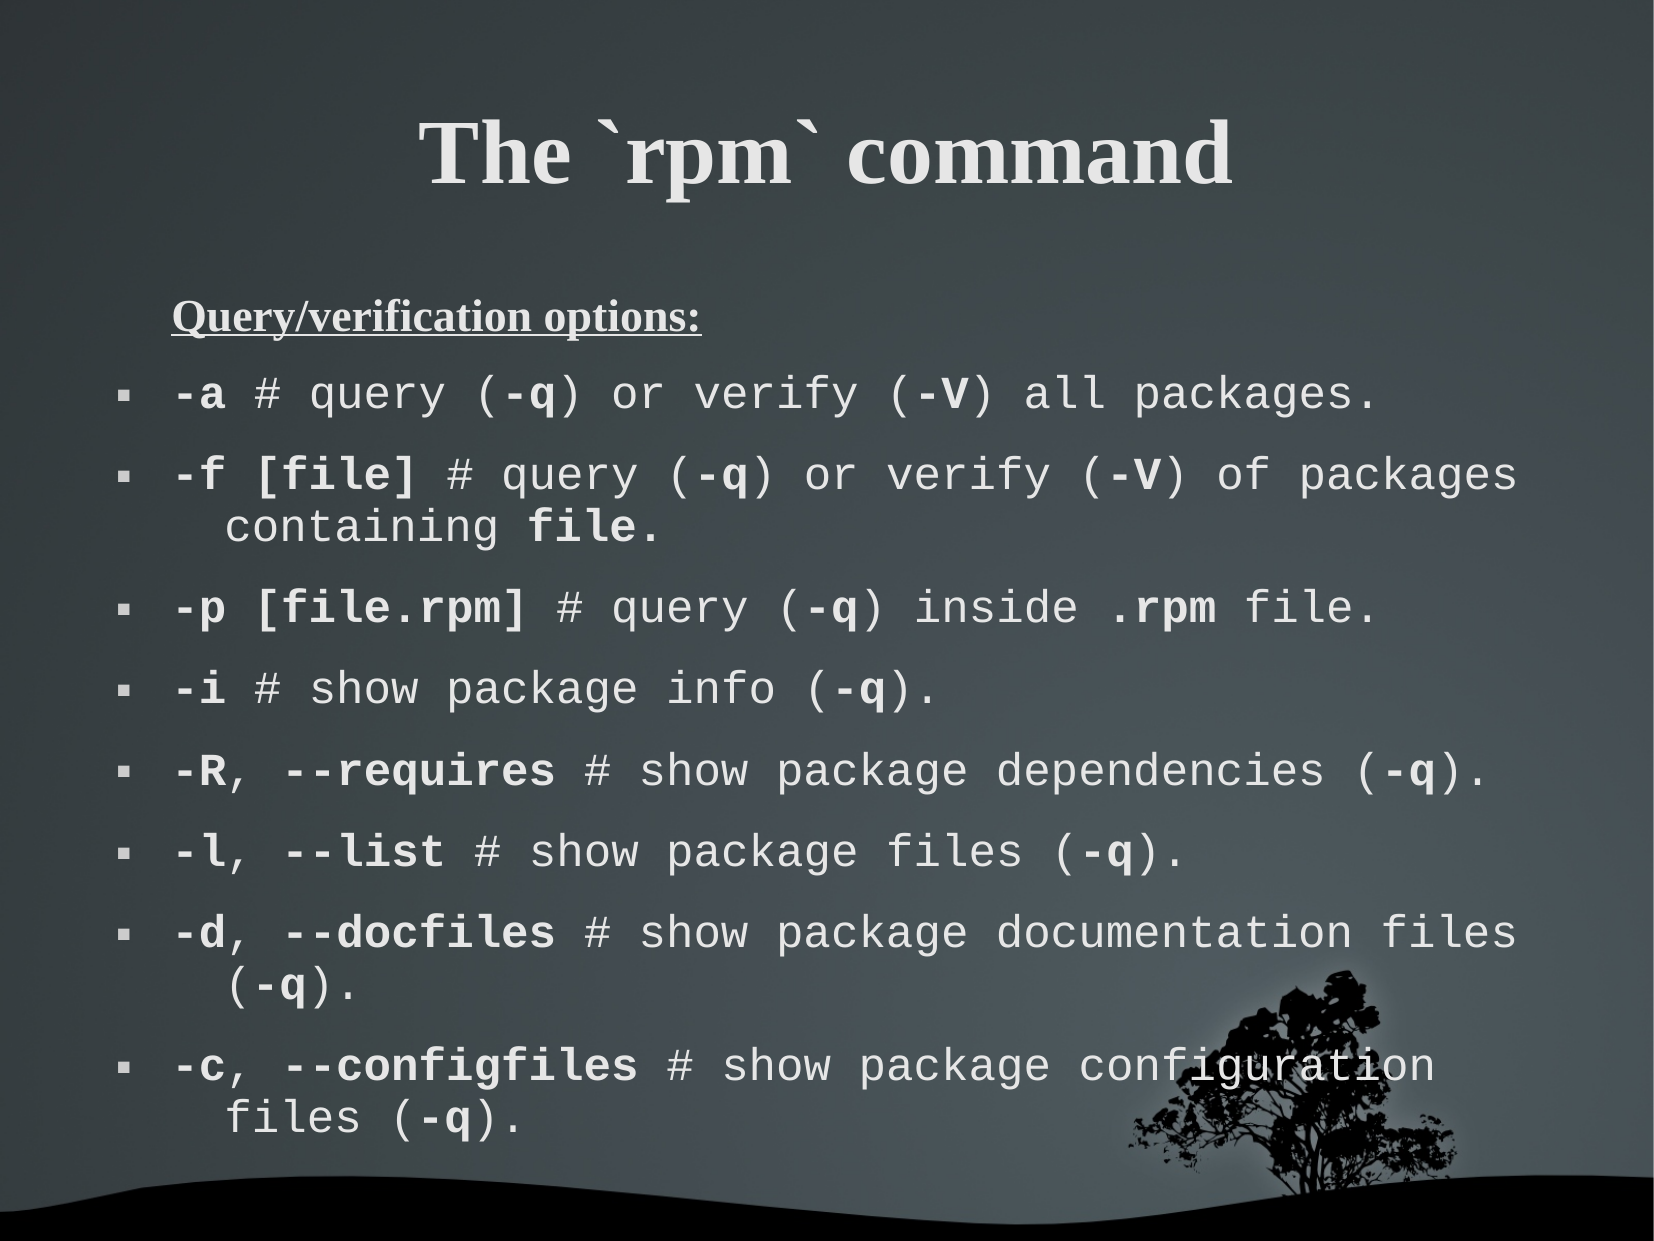

The `rpm` command
# Query/verification options:
-a # query (-q) or verify (-V) all packages.
-f [file] # query (-q) or verify (-V) of packages containing file.
-p [file.rpm] # query (-q) inside .rpm file.
-i # show package info (-q).
-R, --requires # show package dependencies (-q).
-l, --list # show package files (-q).
-d, --docfiles # show package documentation files (-q).
-c, --configfiles # show package configuration files (-q).